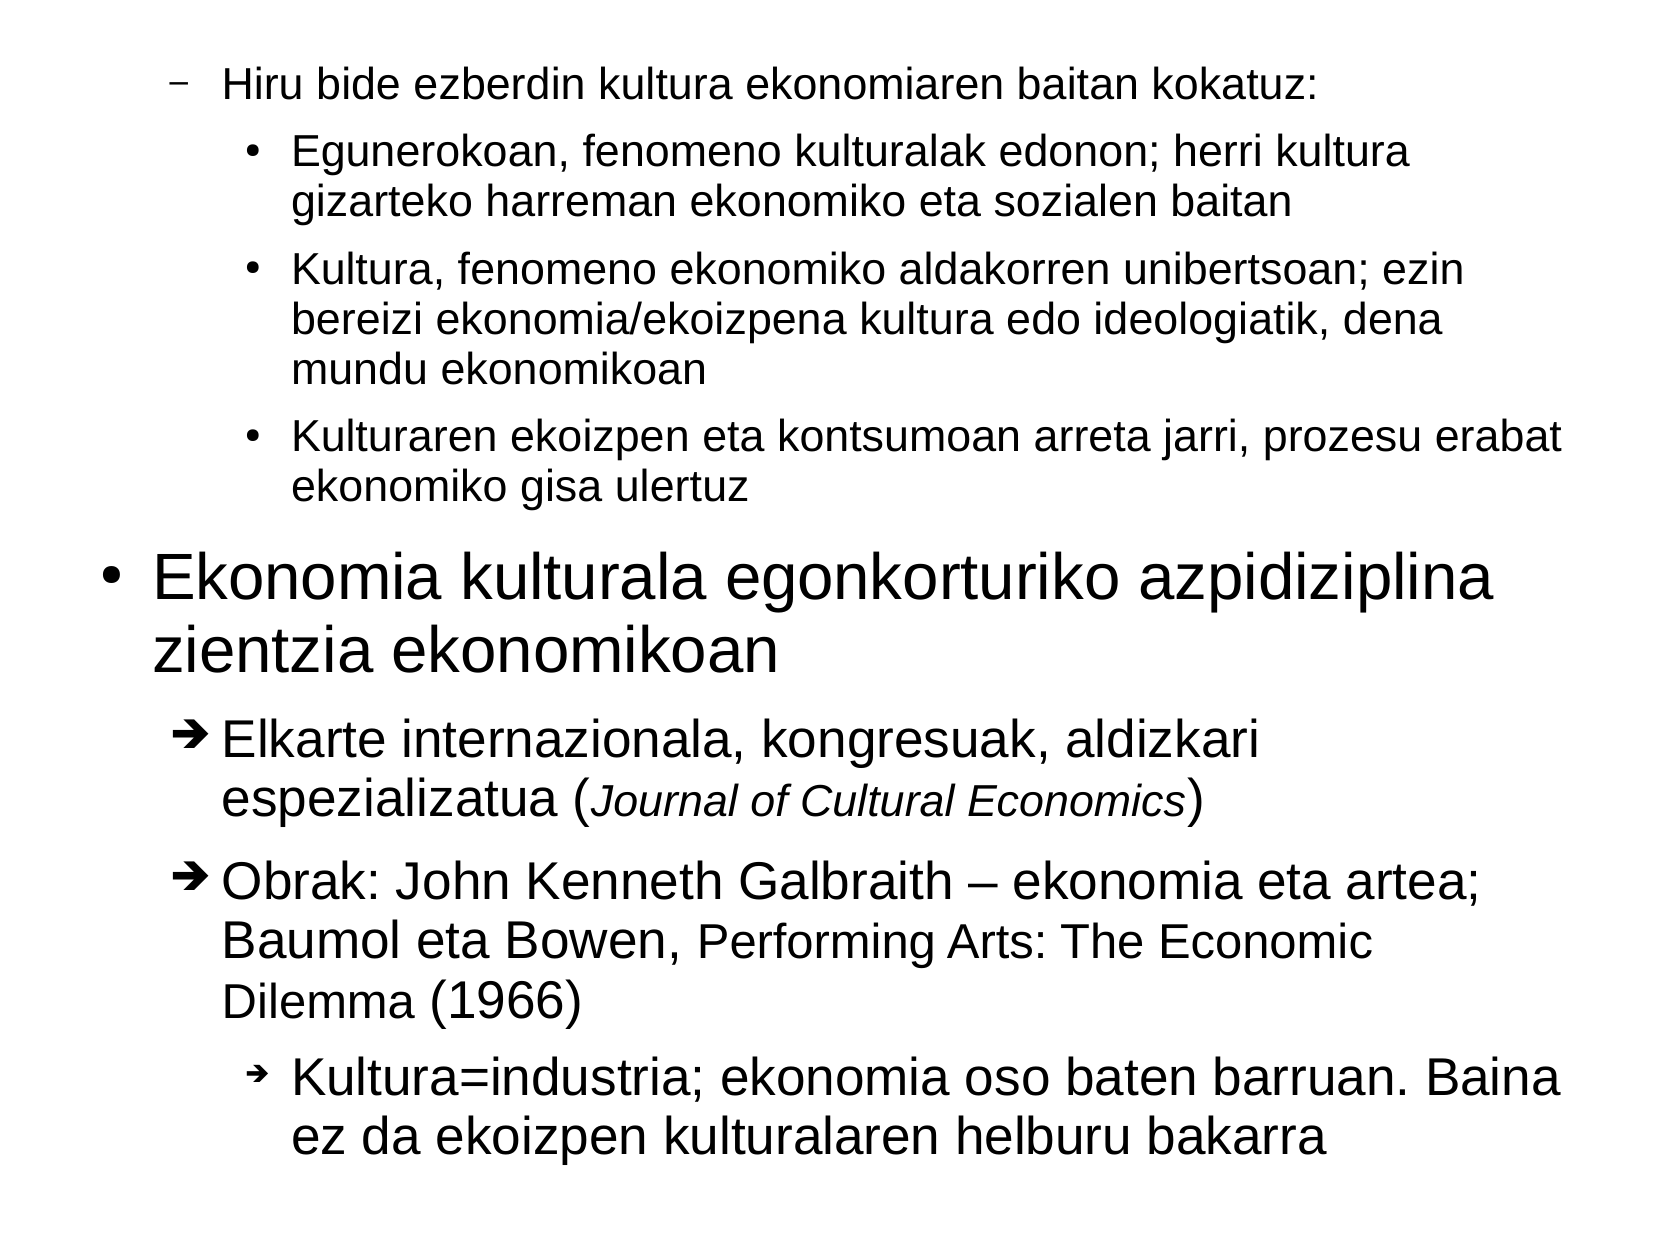

# Hiru bide ezberdin kultura ekonomiaren baitan kokatuz:
Egunerokoan, fenomeno kulturalak edonon; herri kultura gizarteko harreman ekonomiko eta sozialen baitan
Kultura, fenomeno ekonomiko aldakorren unibertsoan; ezin bereizi ekonomia/ekoizpena kultura edo ideologiatik, dena mundu ekonomikoan
Kulturaren ekoizpen eta kontsumoan arreta jarri, prozesu erabat ekonomiko gisa ulertuz
Ekonomia kulturala egonkorturiko azpidiziplina zientzia ekonomikoan
Elkarte internazionala, kongresuak, aldizkari espezializatua (Journal of Cultural Economics)
Obrak: John Kenneth Galbraith – ekonomia eta artea; Baumol eta Bowen, Performing Arts: The Economic Dilemma (1966)
Kultura=industria; ekonomia oso baten barruan. Baina ez da ekoizpen kulturalaren helburu bakarra